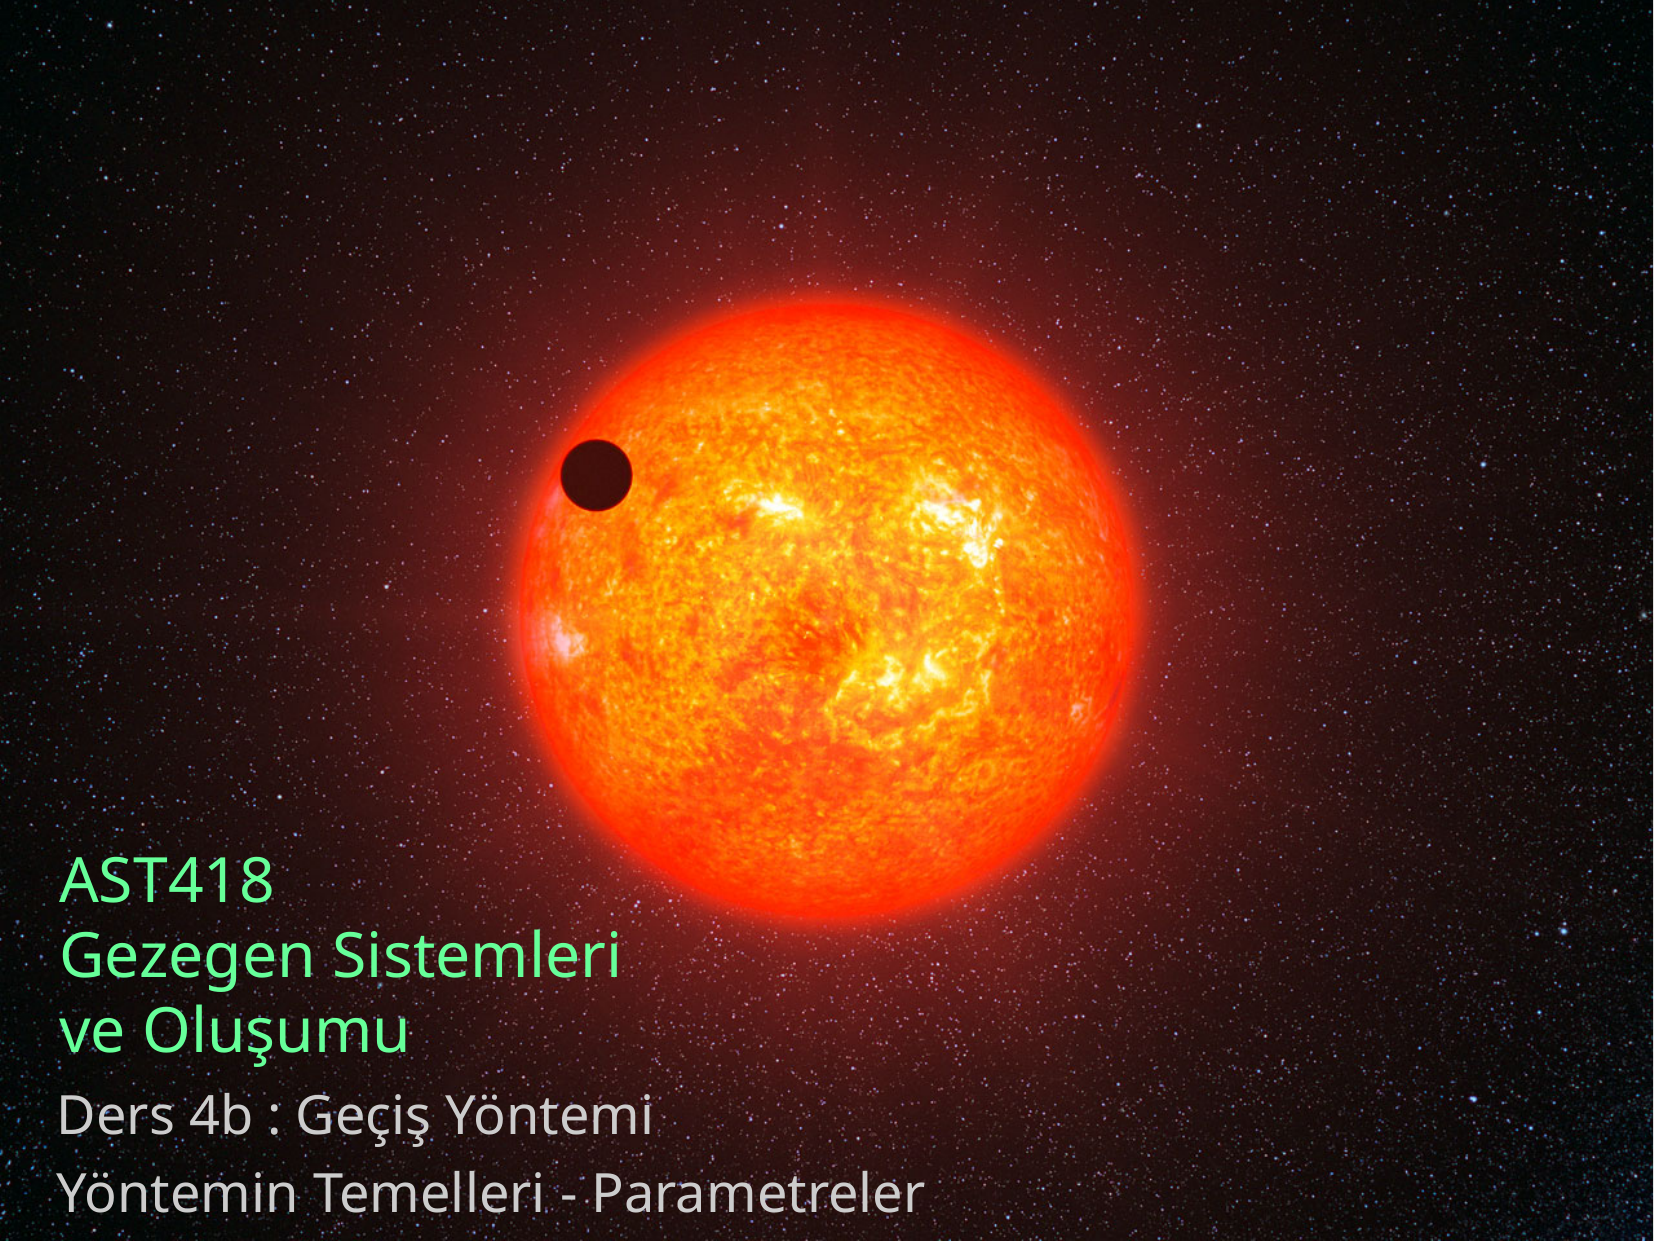

# AST418 Gezegen Sistemleri ve Oluşumu
Ders 4b : Geçiş Yöntemi
Yöntemin Temelleri - Parametreler